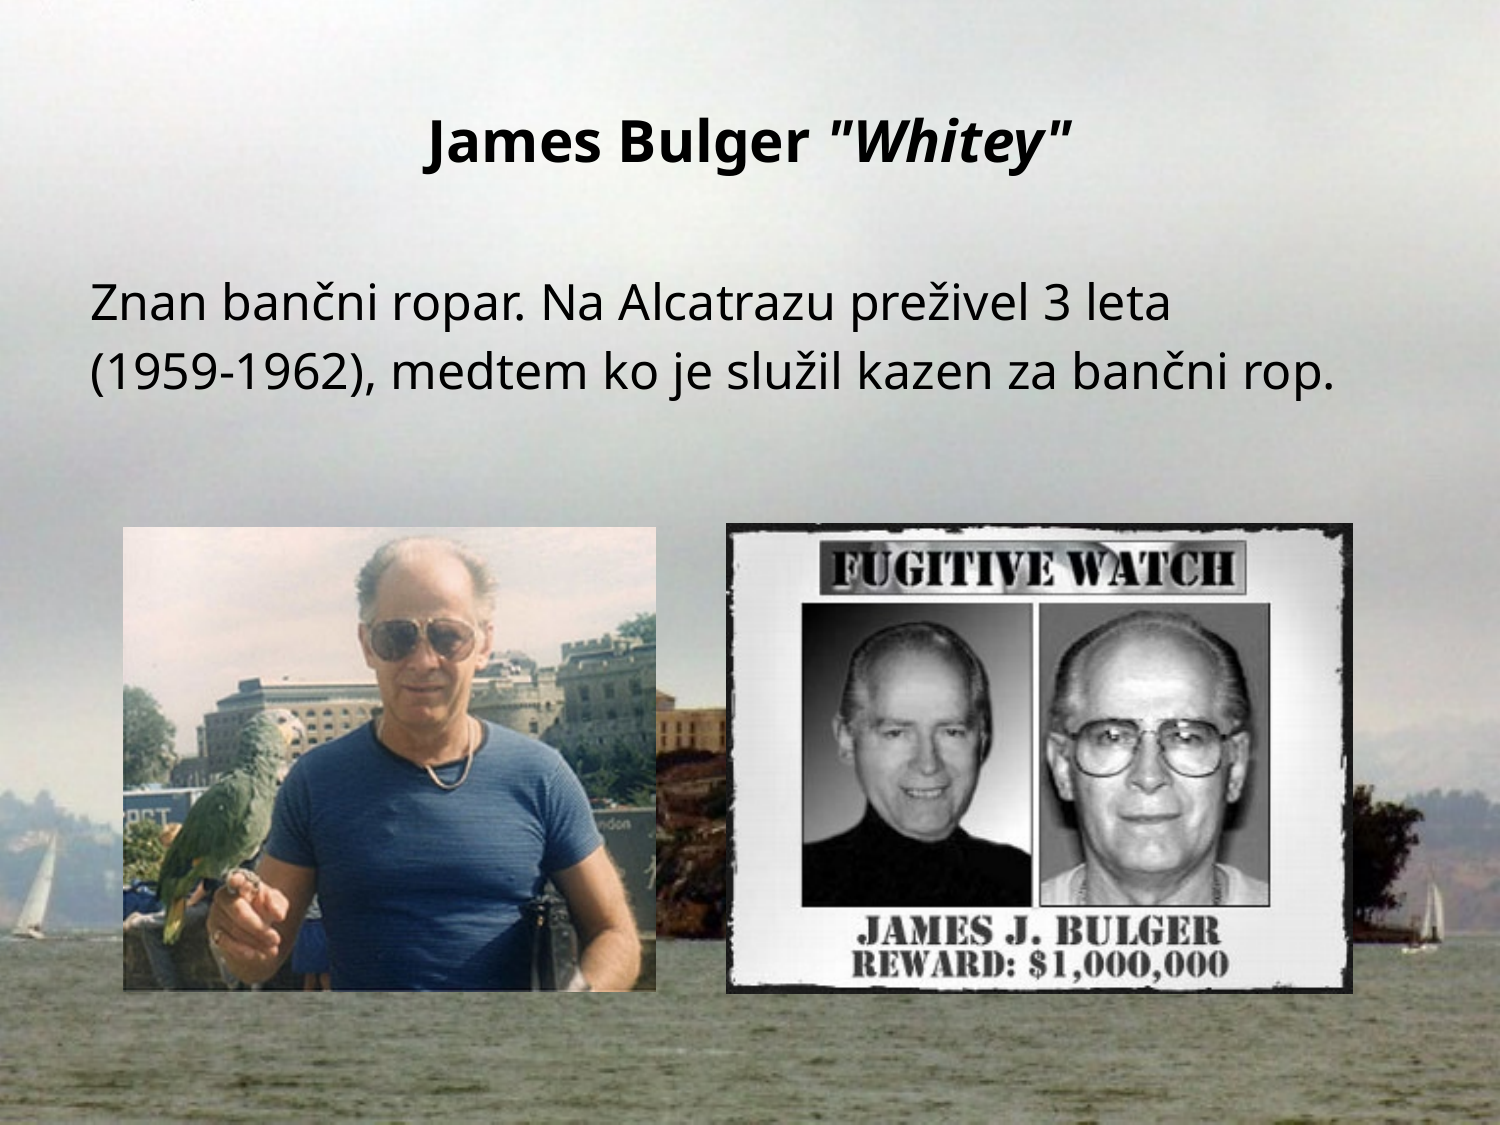

# James Bulger "Whitey"
Znan bančni ropar. Na Alcatrazu preživel 3 leta
(1959-1962), medtem ko je služil kazen za bančni rop.